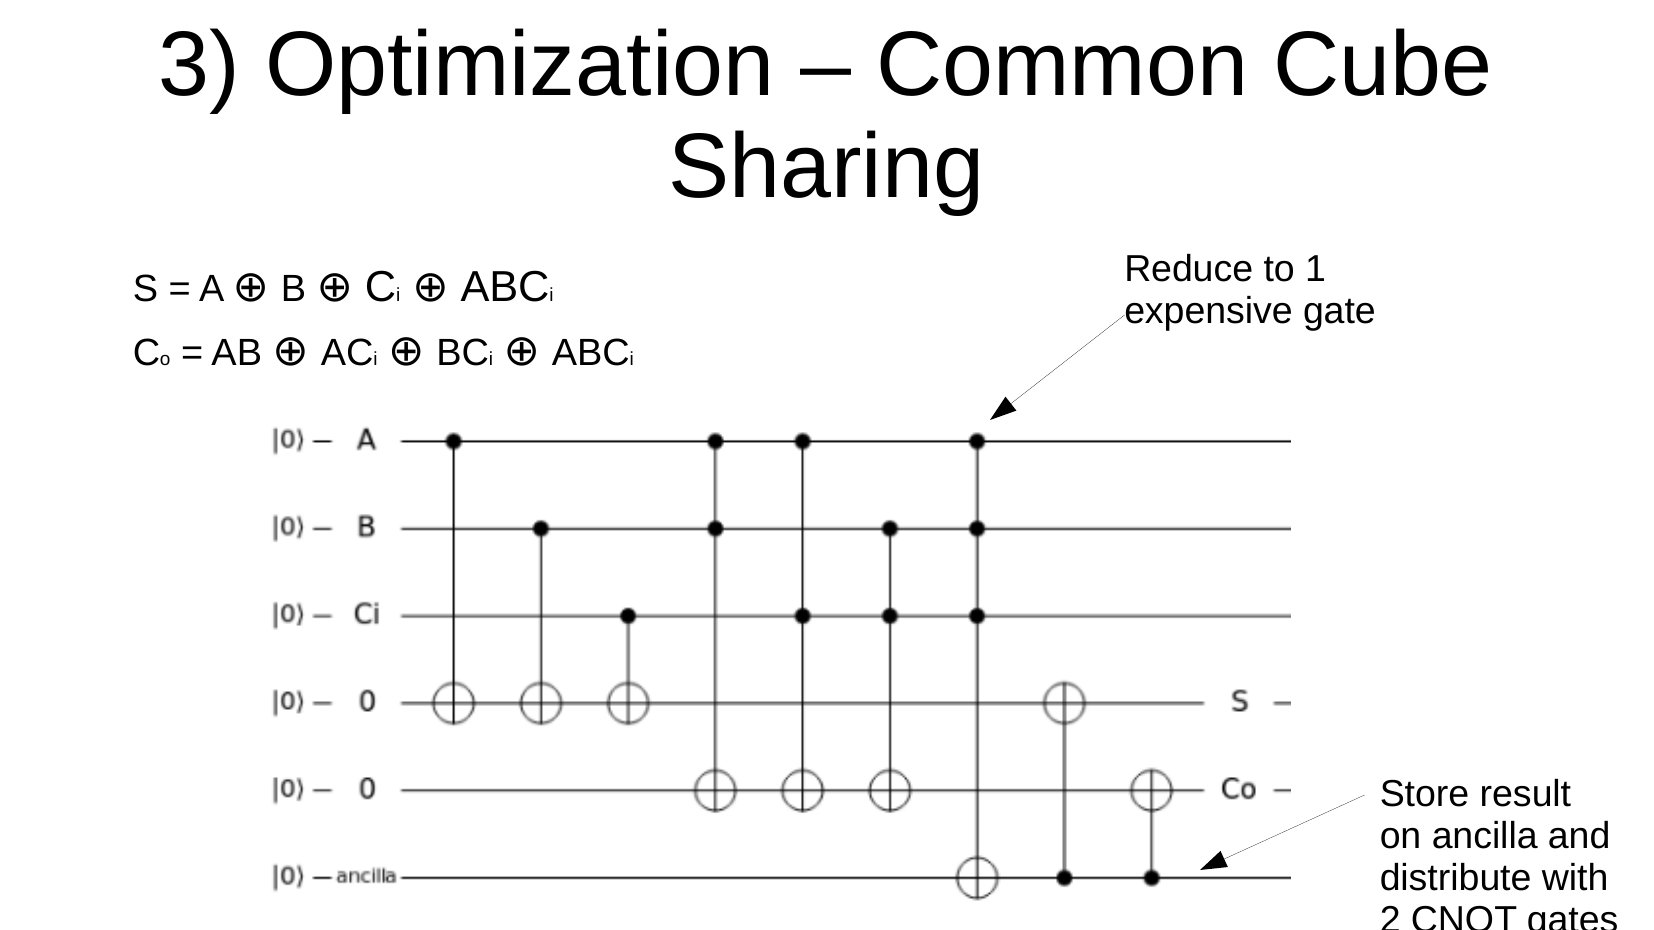

# 3) Optimization – Common Cube Sharing
Reduce to 1 expensive gate
S = A ⊕ B ⊕ Ci ⊕ ABCi
Co = AB ⊕ ACi ⊕ BCi ⊕ ABCi
Store result on ancilla and distribute with 2 CNOT gates